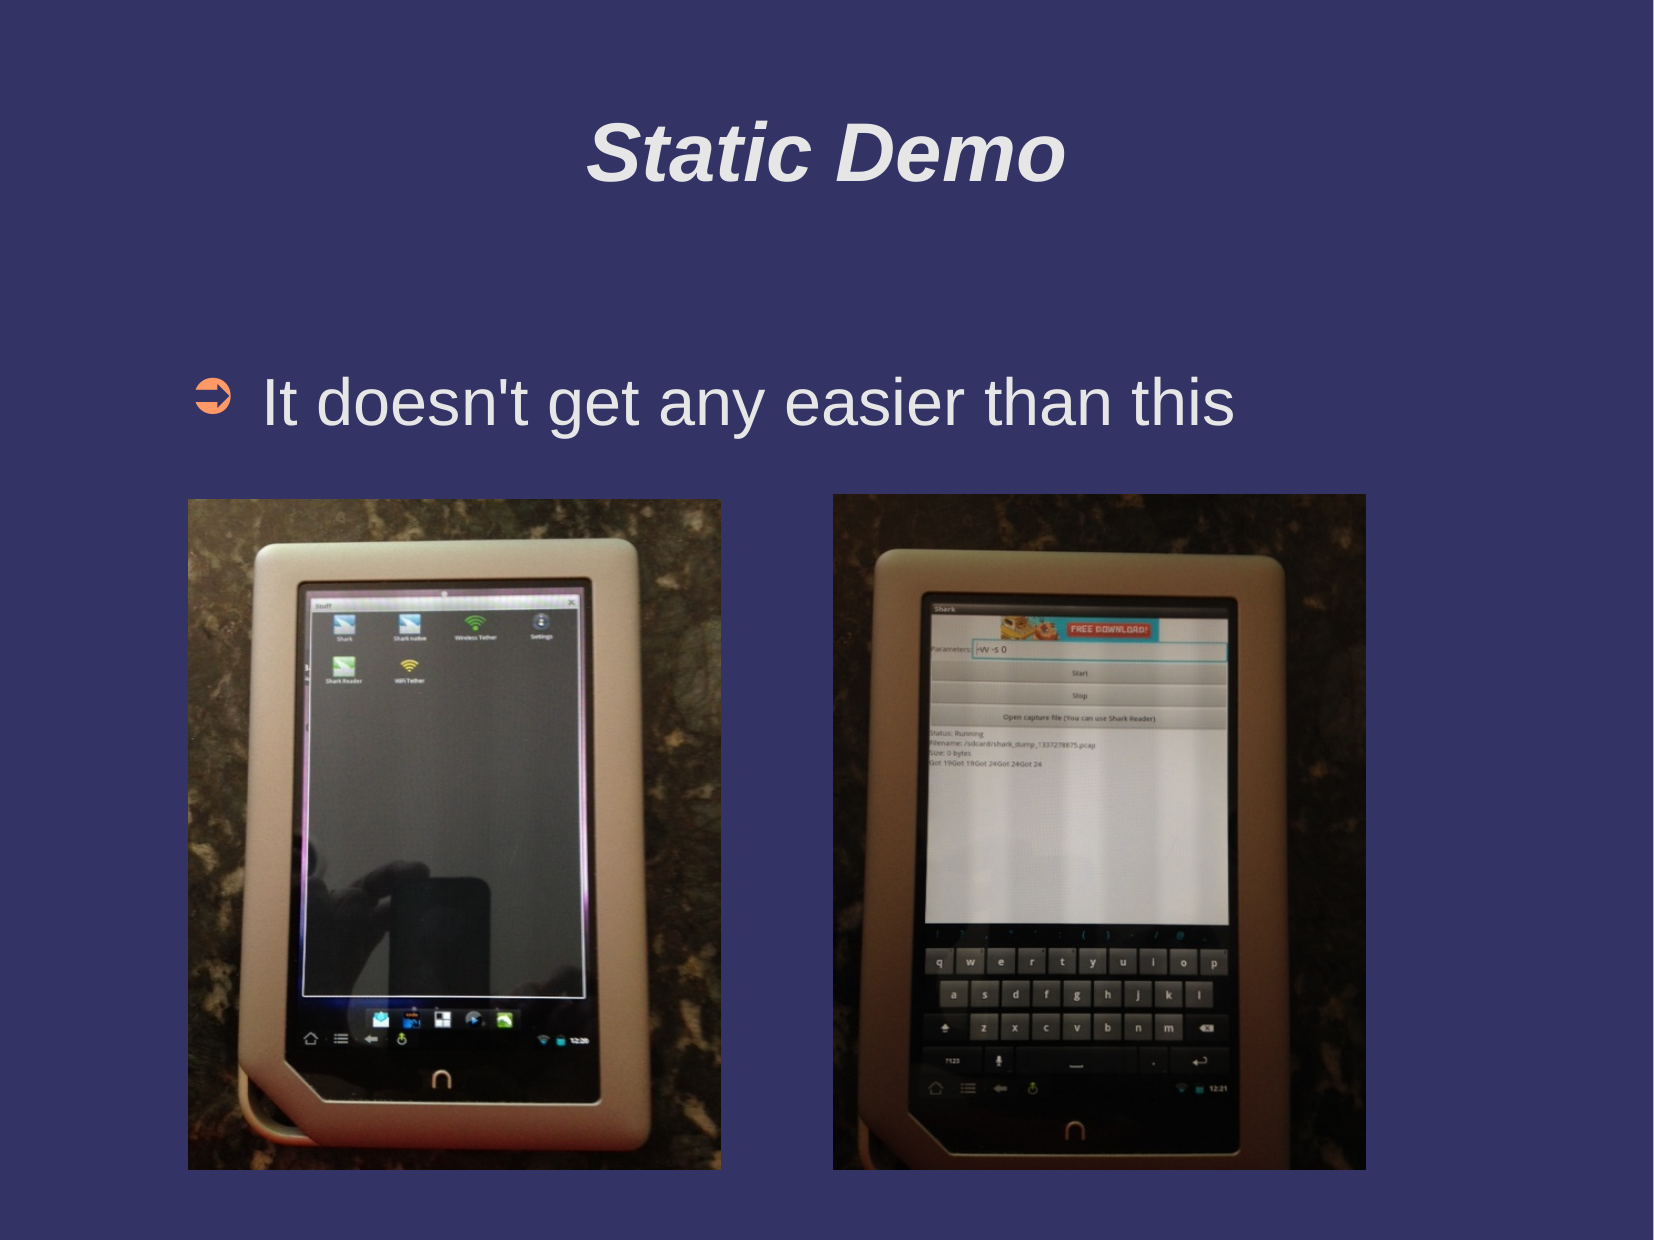

# Static Demo
It doesn't get any easier than this